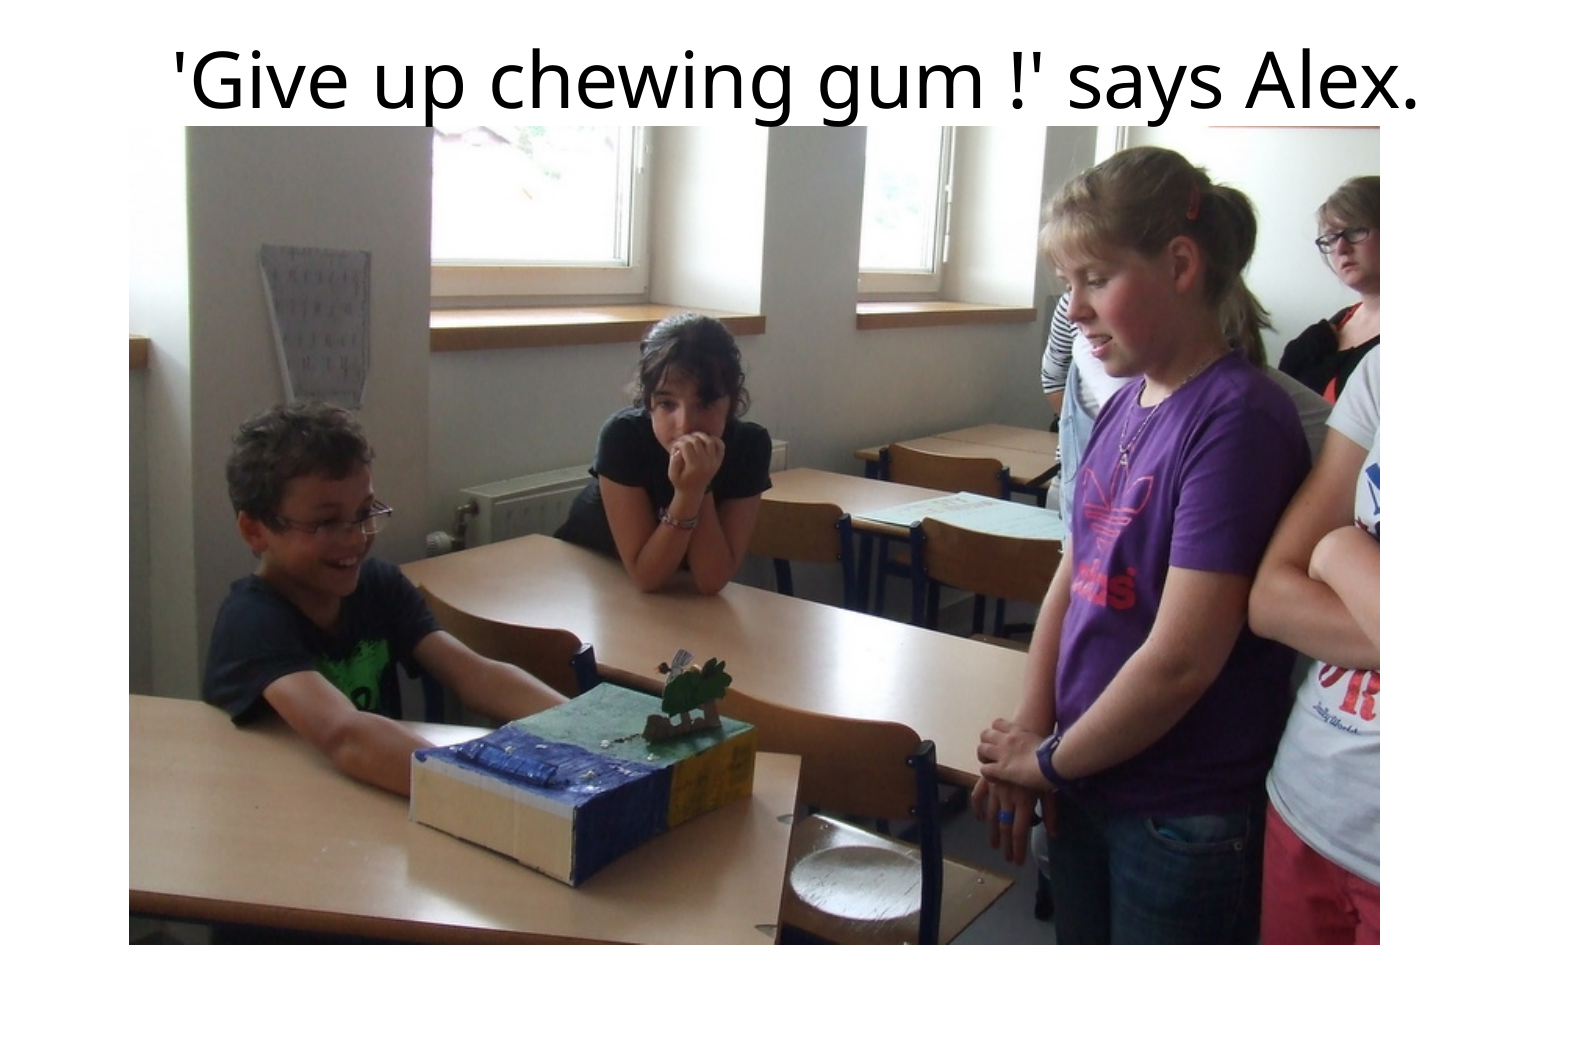

# 'Give up chewing gum !' says Alex.